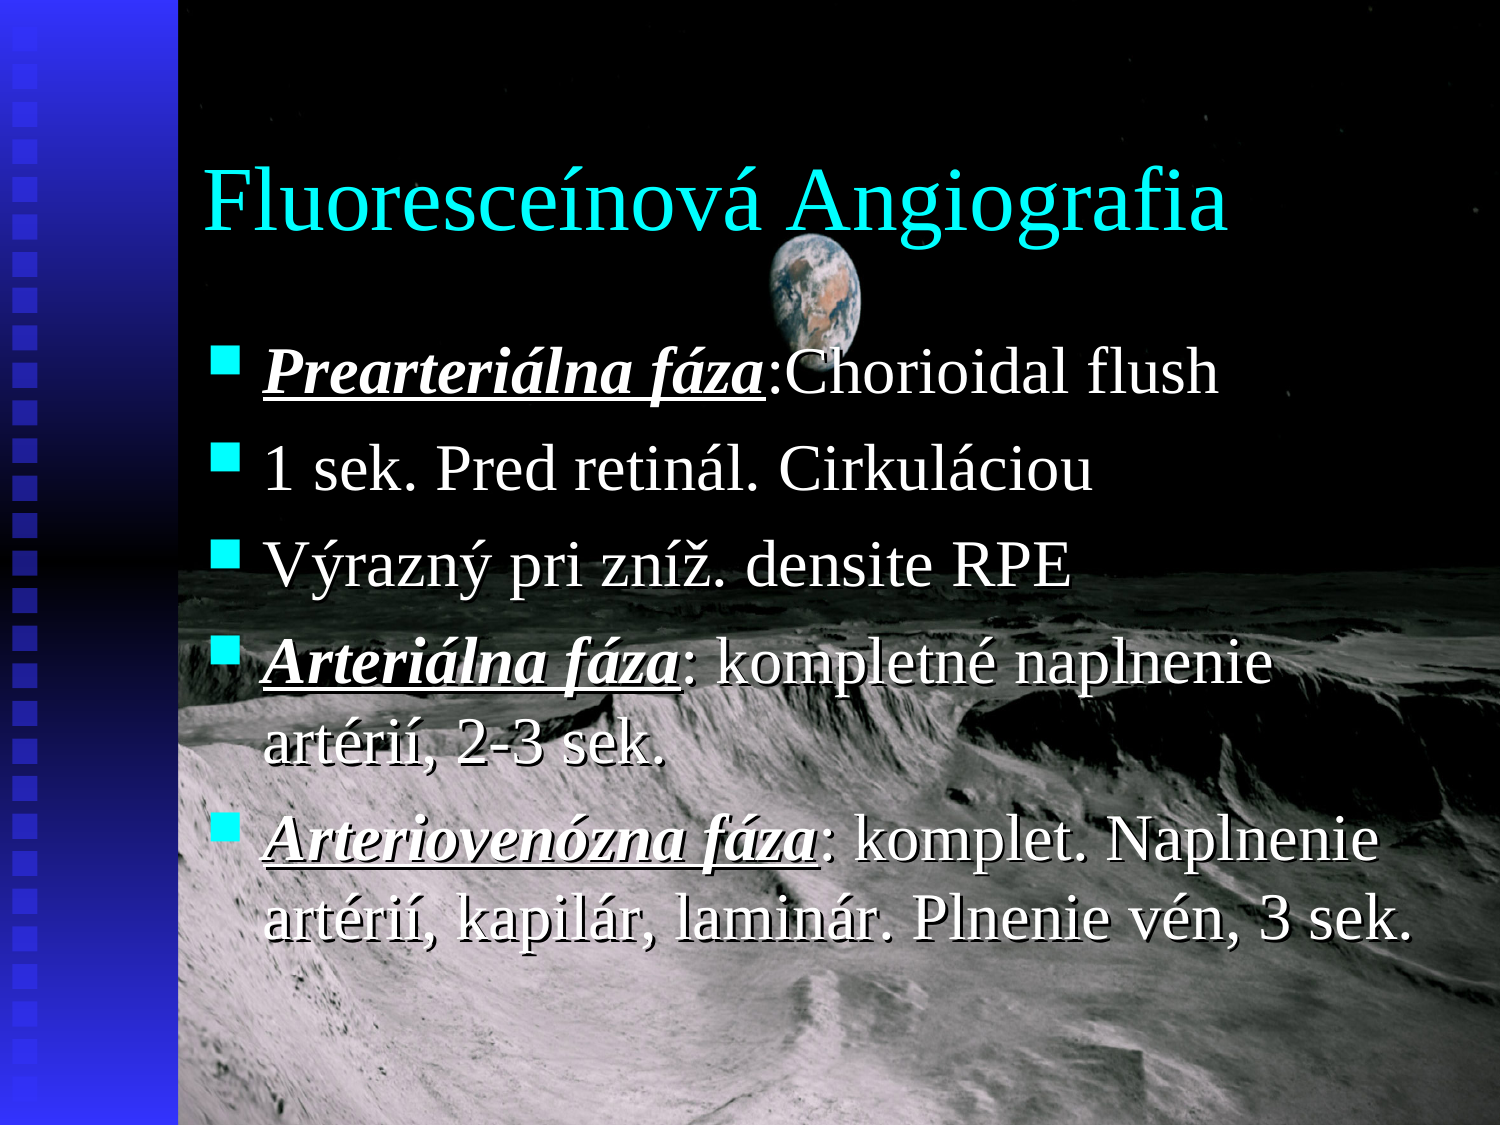

# Fluoresceínová Angiografia
Prearteriálna fáza:Chorioidal flush
1 sek. Pred retinál. Cirkuláciou
Výrazný pri zníž. densite RPE
Arteriálna fáza: kompletné naplnenie artérií, 2-3 sek.
Arteriovenózna fáza: komplet. Naplnenie artérií, kapilár, laminár. Plnenie vén, 3 sek.